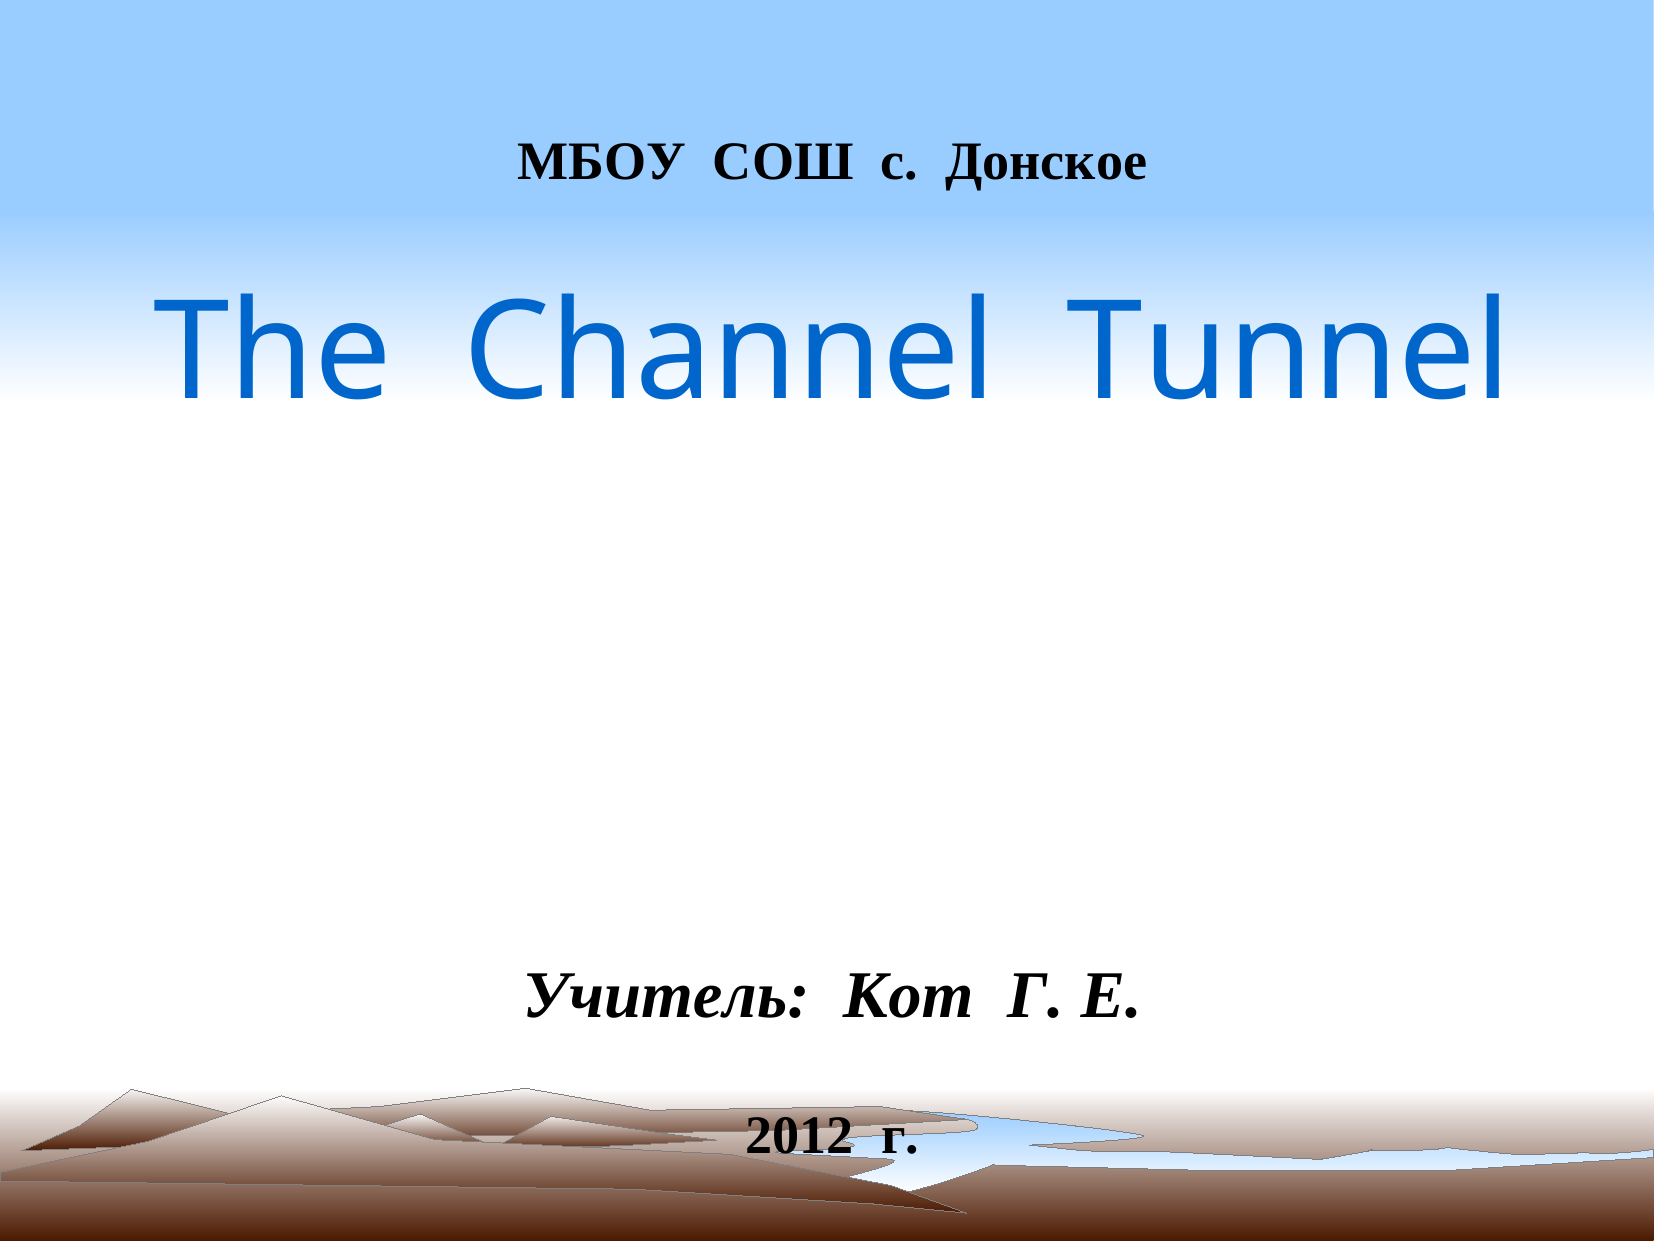

МБОУ СОШ с. Донское
# The Channel Tunnel
Учитель: Кот Г. Е.
2012 г.